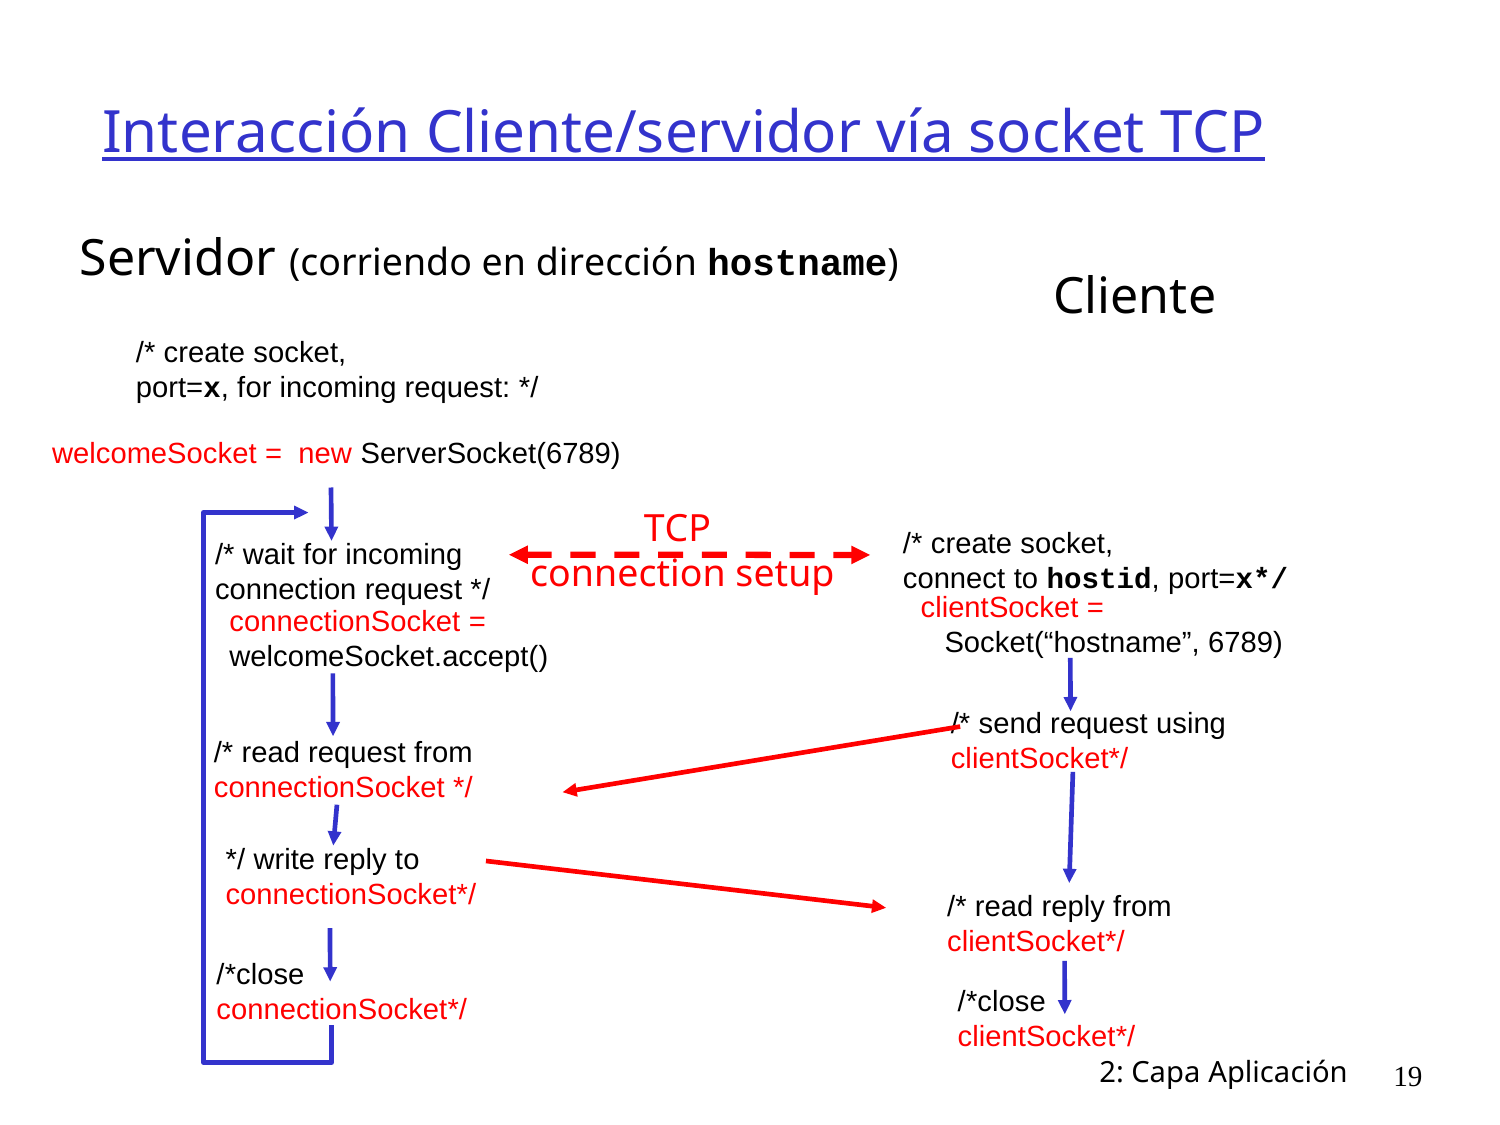

# Interacción Cliente/servidor vía socket TCP
Servidor (corriendo en dirección hostname)‏
Cliente
/* create socket,
port=x, for incoming request: */
welcomeSocket = new ServerSocket(6789)‏
TCP
connection setup
/* create socket,
connect to hostid, port=x*/
clientSocket =
Socket(“hostname”, 6789)‏
/* wait for incoming
connection request */
connectionSocket =
welcomeSocket.accept()‏
/* send request using
clientSocket*/
/* read request from
connectionSocket */
*/ write reply to
connectionSocket*/
/* read reply from
clientSocket*/
/*close
clientSocket*/
/*close
connectionSocket*/